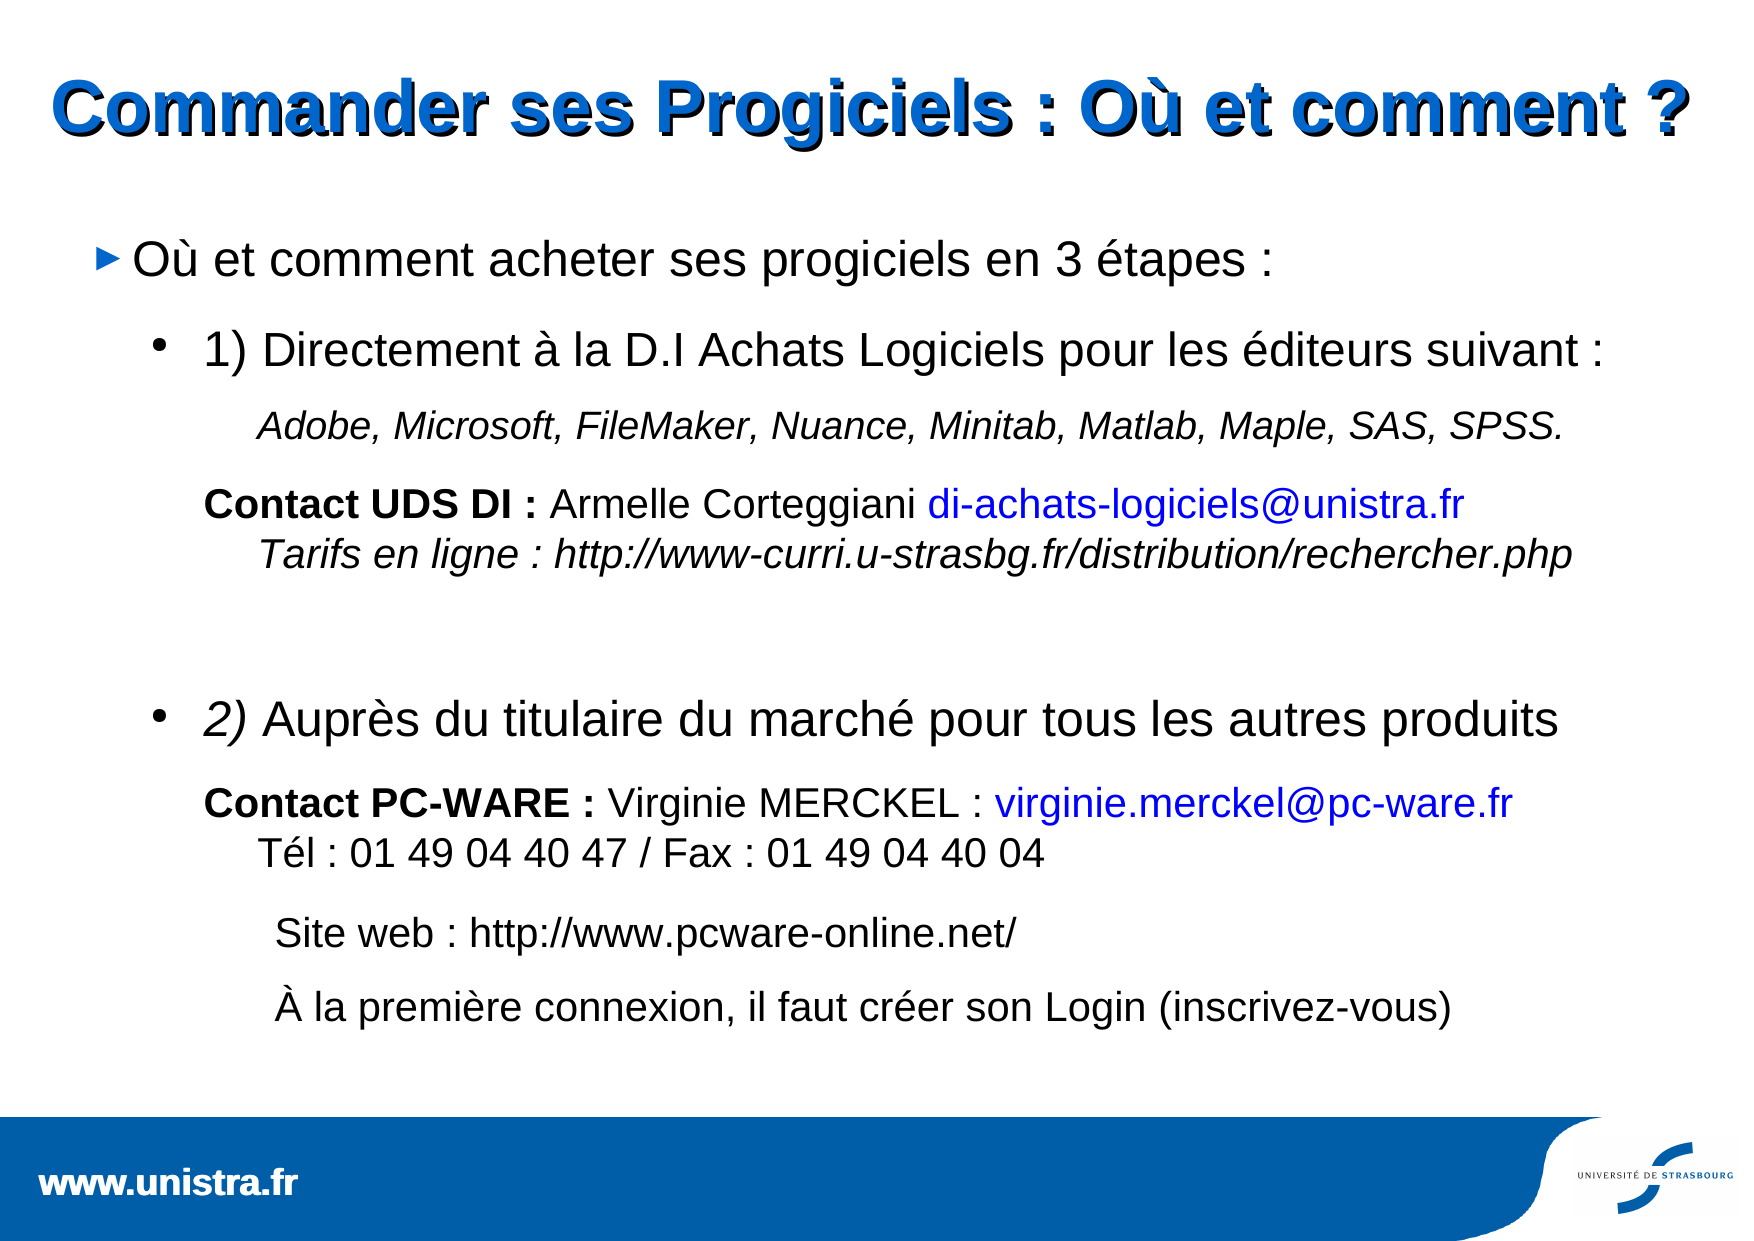

Commander ses Progiciels : Où et comment ?
# Où et comment acheter ses progiciels en 3 étapes :
1) Directement à la D.I Achats Logiciels pour les éditeurs suivant : Adobe, Microsoft, FileMaker, Nuance, Minitab, Matlab, Maple, SAS, SPSS.
Contact UDS DI : Armelle Corteggiani di-achats-logiciels@unistra.fr
Tarifs en ligne : http://www-curri.u-strasbg.fr/distribution/rechercher.php
2) Auprès du titulaire du marché pour tous les autres produits
Contact PC-WARE : Virginie MERCKEL : virginie.merckel@pc-ware.fr
Tél : 01 49 04 40 47 / Fax : 01 49 04 40 04
Site web : http://www.pcware-online.net/
À la première connexion, il faut créer son Login (inscrivez-vous)